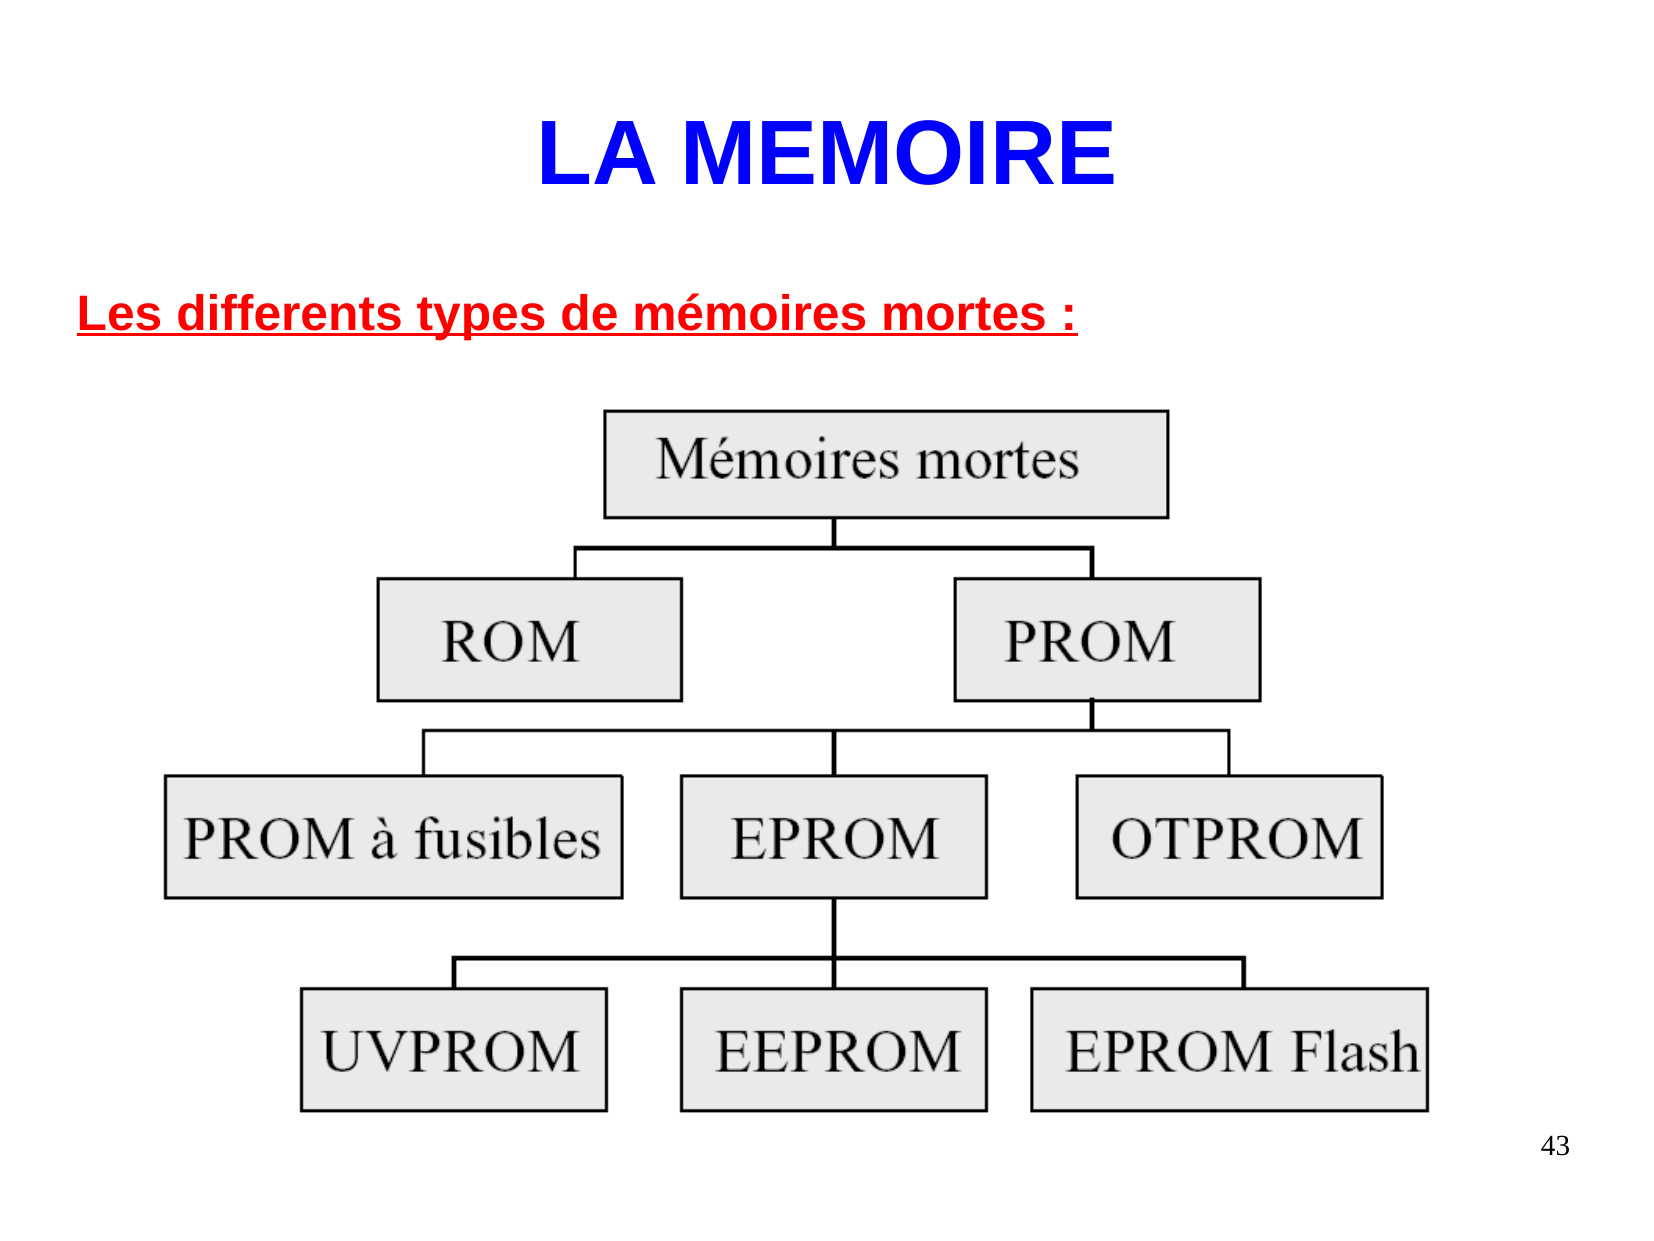

# LA MEMOIRE
Les differents types de mémoires mortes :
43